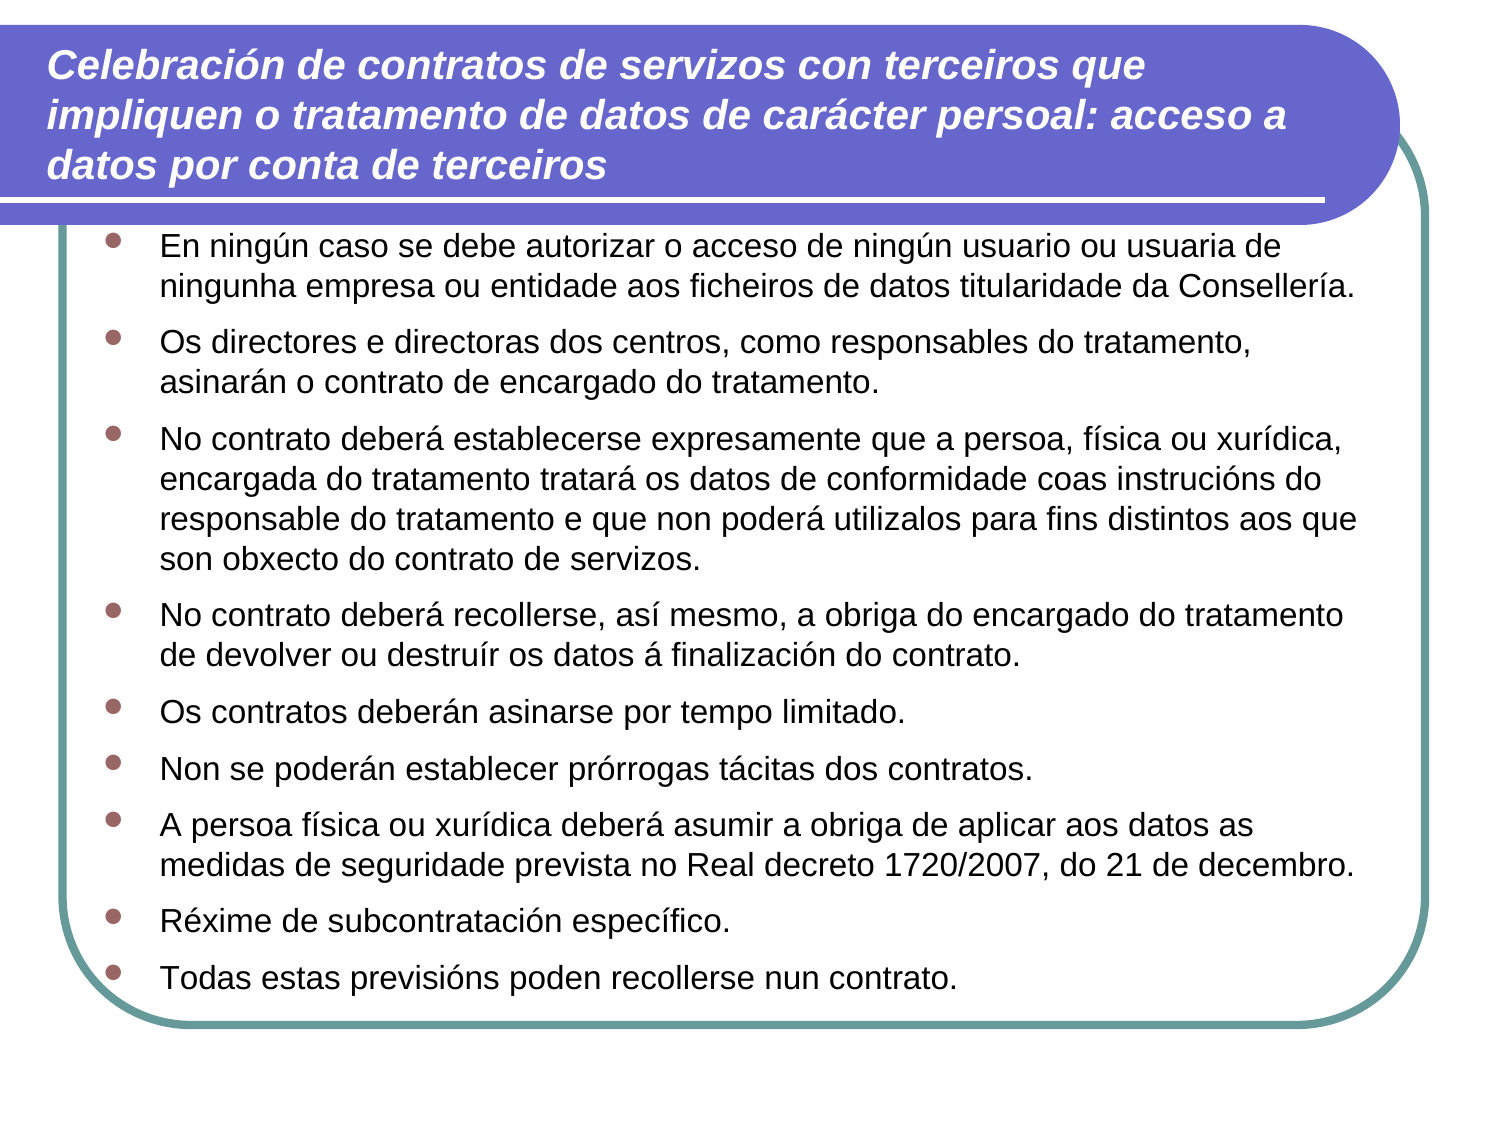

# Celebración de contratos de servizos con terceiros que impliquen o tratamento de datos de carácter persoal: acceso a datos por conta de terceiros
En ningún caso se debe autorizar o acceso de ningún usuario ou usuaria de ningunha empresa ou entidade aos ficheiros de datos titularidade da Consellería.
Os directores e directoras dos centros, como responsables do tratamento, asinarán o contrato de encargado do tratamento.
No contrato deberá establecerse expresamente que a persoa, física ou xurídica, encargada do tratamento tratará os datos de conformidade coas instrucións do responsable do tratamento e que non poderá utilizalos para fins distintos aos que son obxecto do contrato de servizos.
No contrato deberá recollerse, así mesmo, a obriga do encargado do tratamento de devolver ou destruír os datos á finalización do contrato.
Os contratos deberán asinarse por tempo limitado.
Non se poderán establecer prórrogas tácitas dos contratos.
A persoa física ou xurídica deberá asumir a obriga de aplicar aos datos as medidas de seguridade prevista no Real decreto 1720/2007, do 21 de decembro.
Réxime de subcontratación específico.
Todas estas previsións poden recollerse nun contrato.